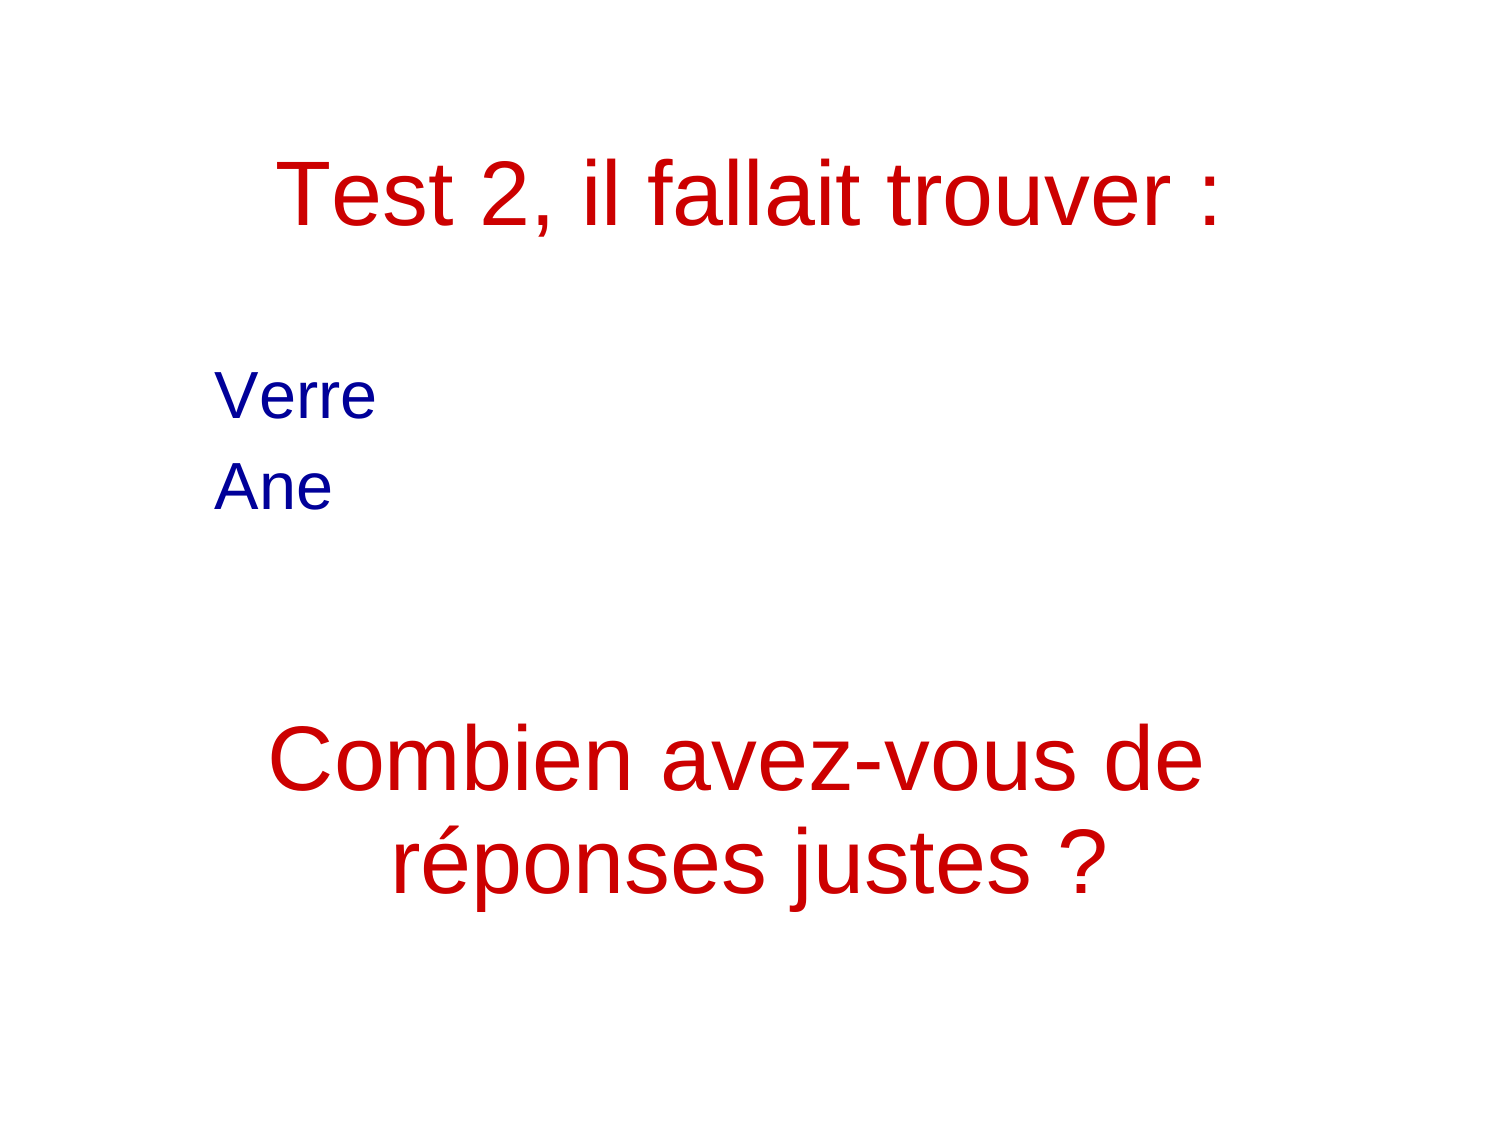

# Test 2, il fallait trouver :
Verre
Ane
Combien avez-vous de
réponses justes ?